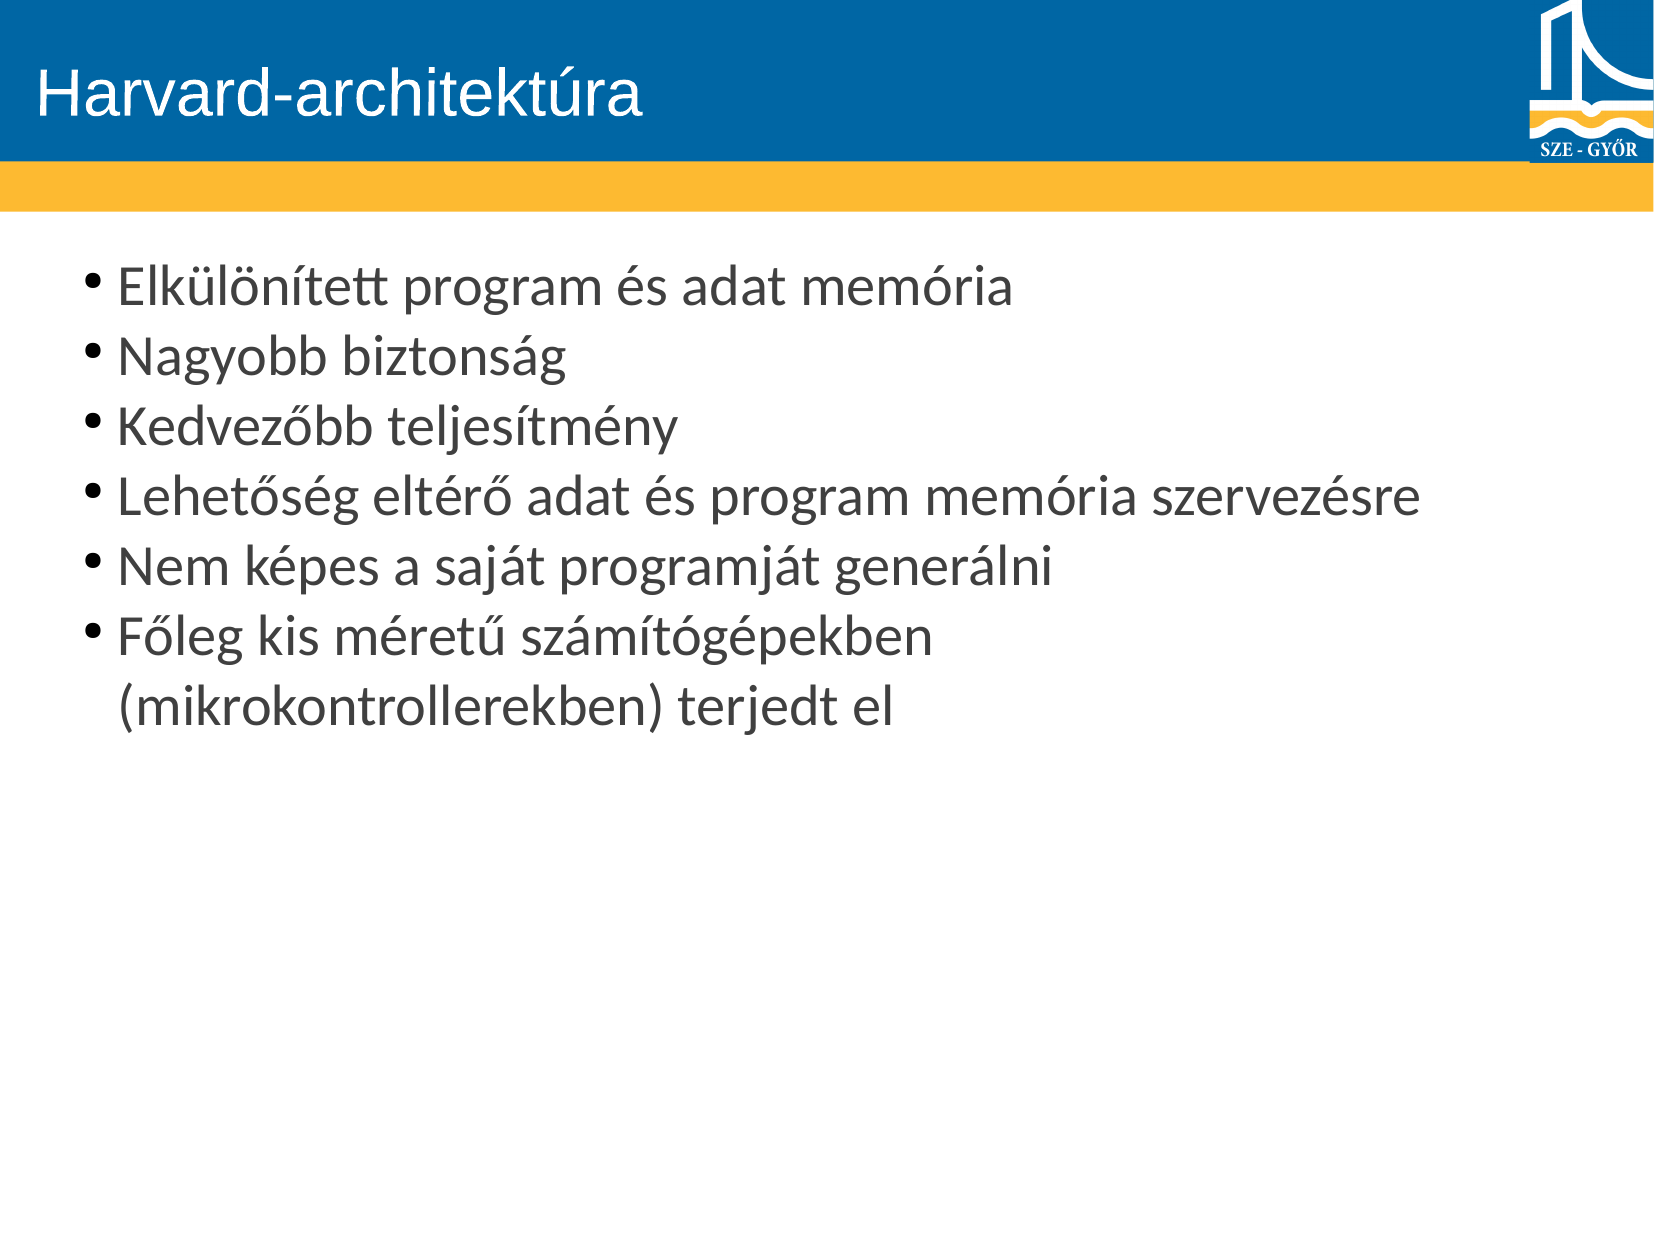

Harvard-architektúra
Elkülönített program és adat memória
Nagyobb biztonság
Kedvezőbb teljesítmény
Lehetőség eltérő adat és program memória szervezésre
Nem képes a saját programját generálni
Főleg kis méretű számítógépekben
(mikrokontrollerekben) terjedt el